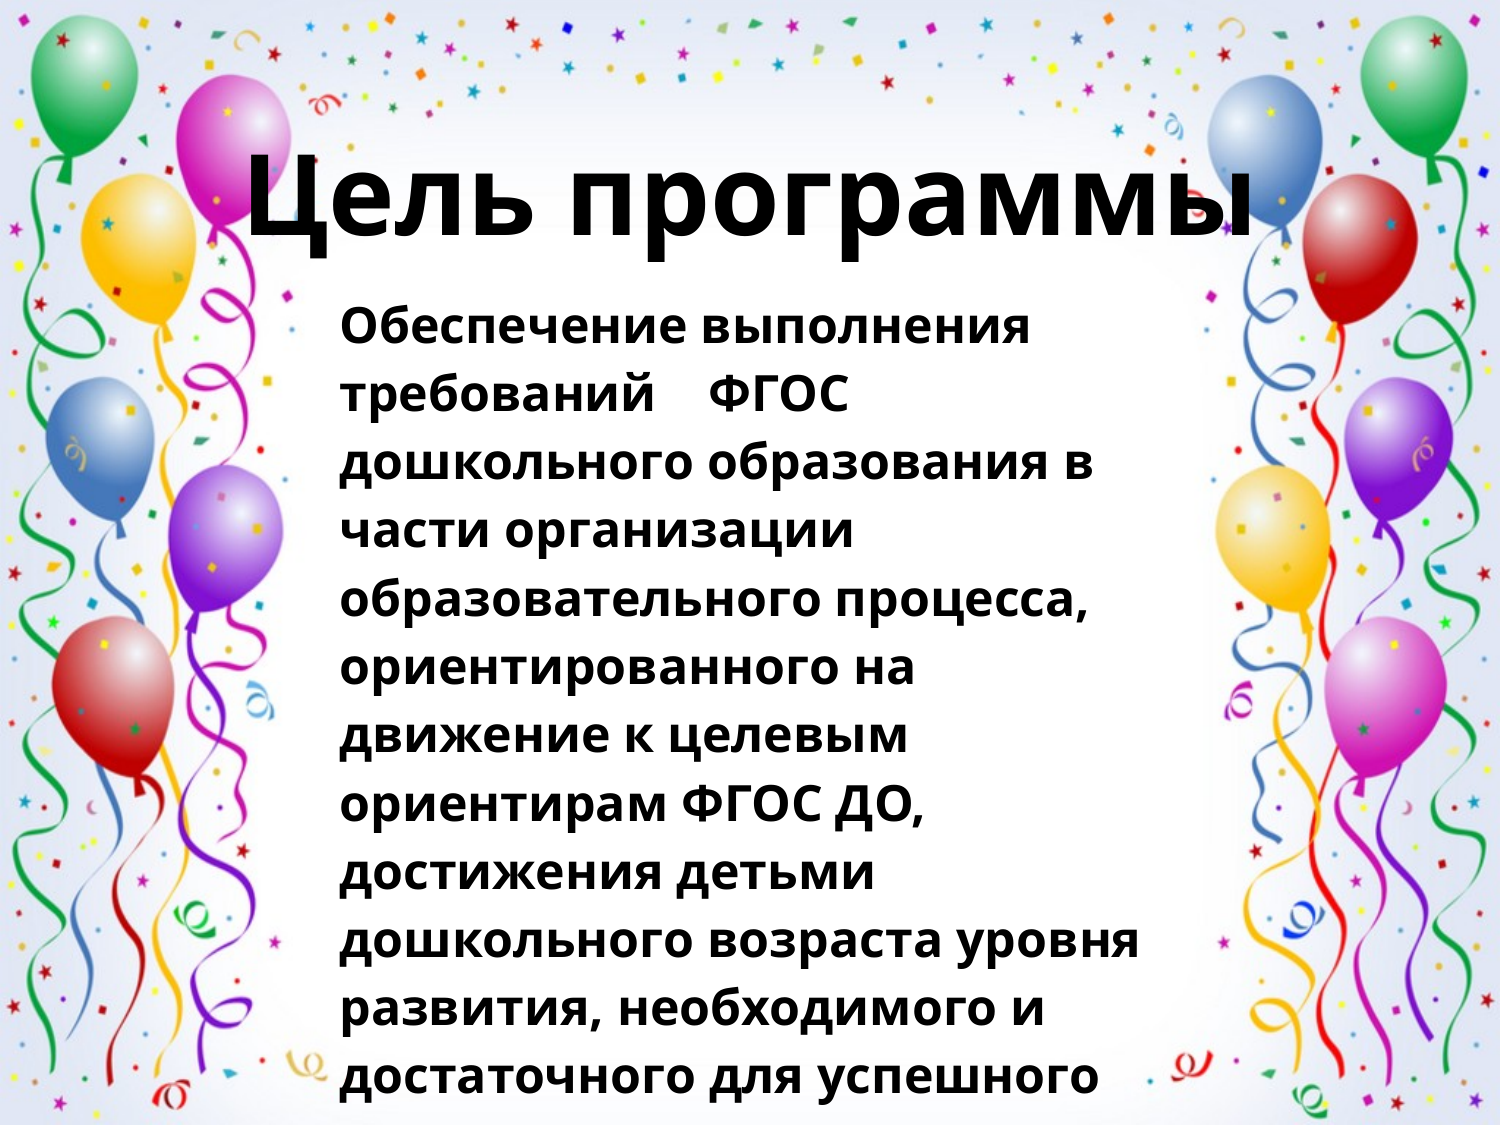

# Цель программы
Обеспечение выполнения требований ФГОС дошкольного образования в части организации образовательного процесса, ориентированного на движение к целевым ориентирам ФГОС ДО, достижения детьми дошкольного возраста уровня развития, необходимого и достаточного для успешного освоения ими образовательных программ начального общего образования